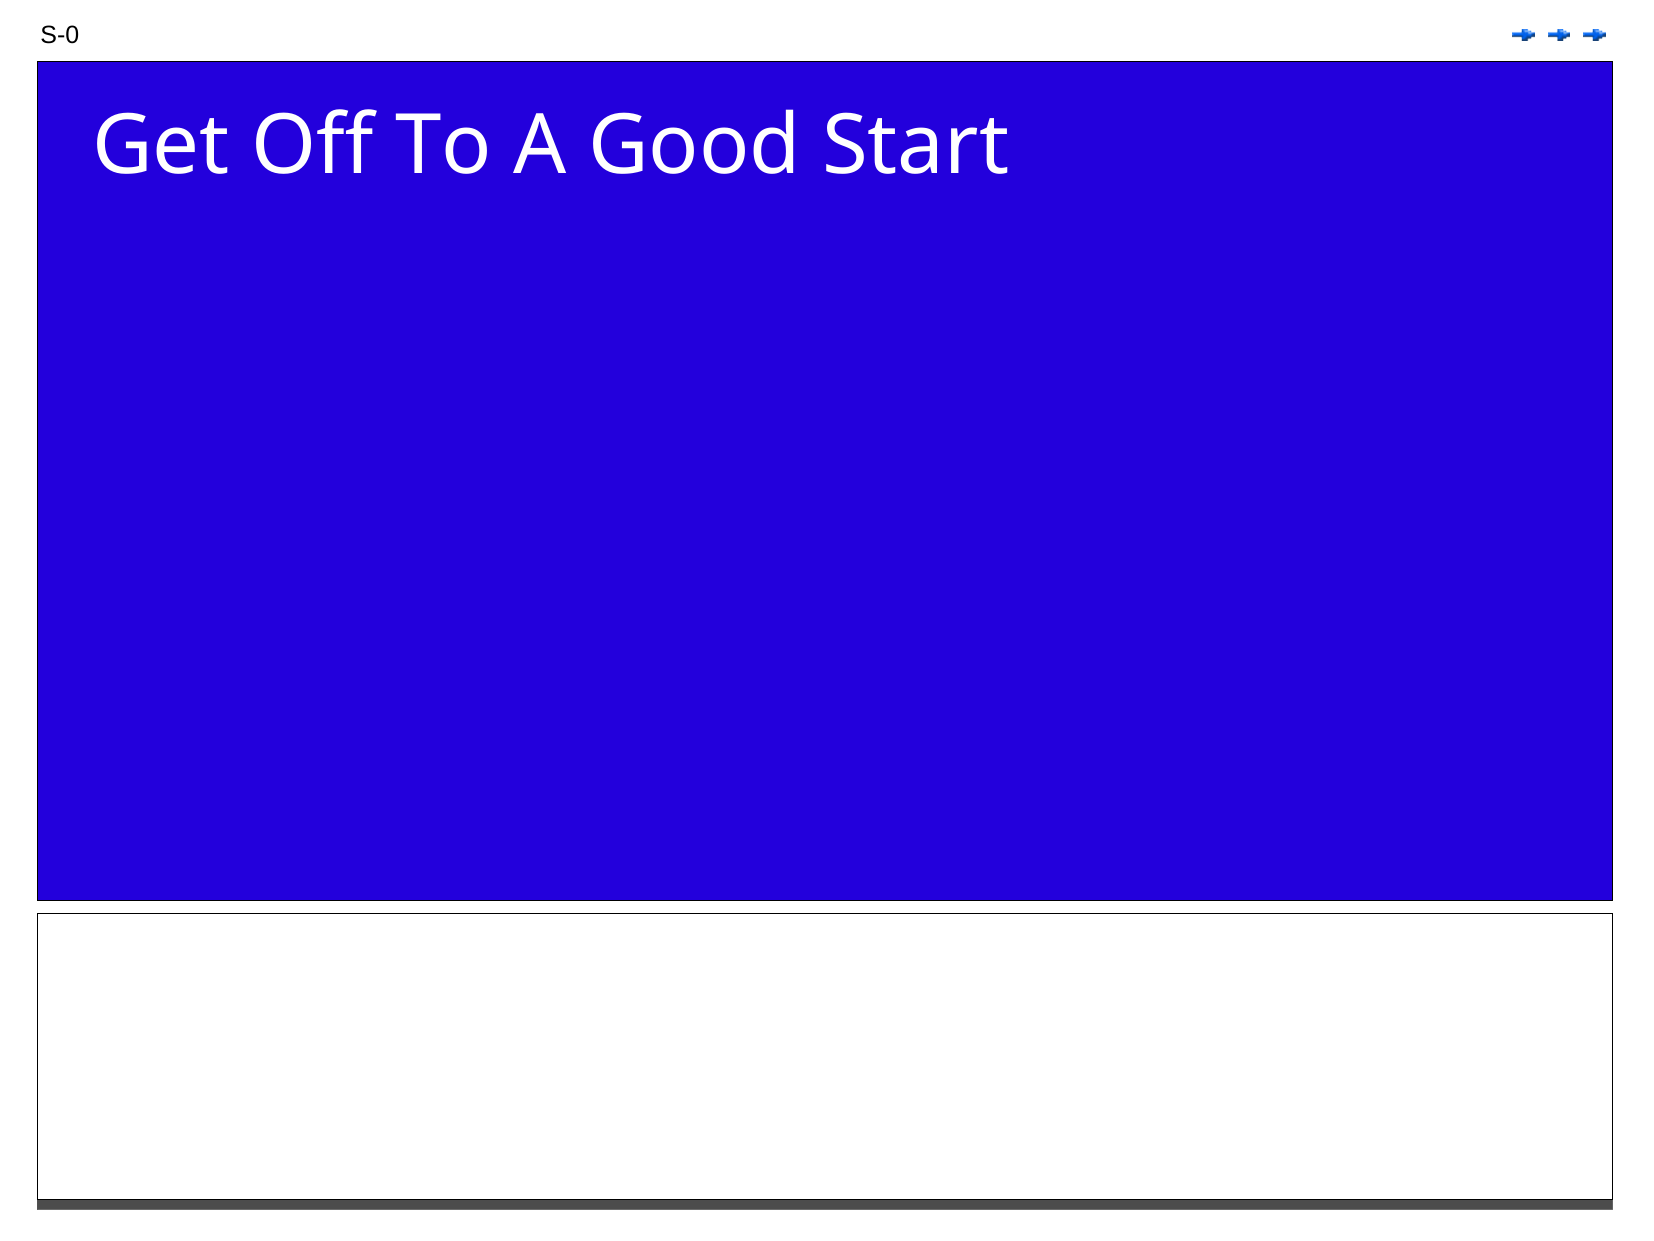

S-0
Get Off To A Good Start